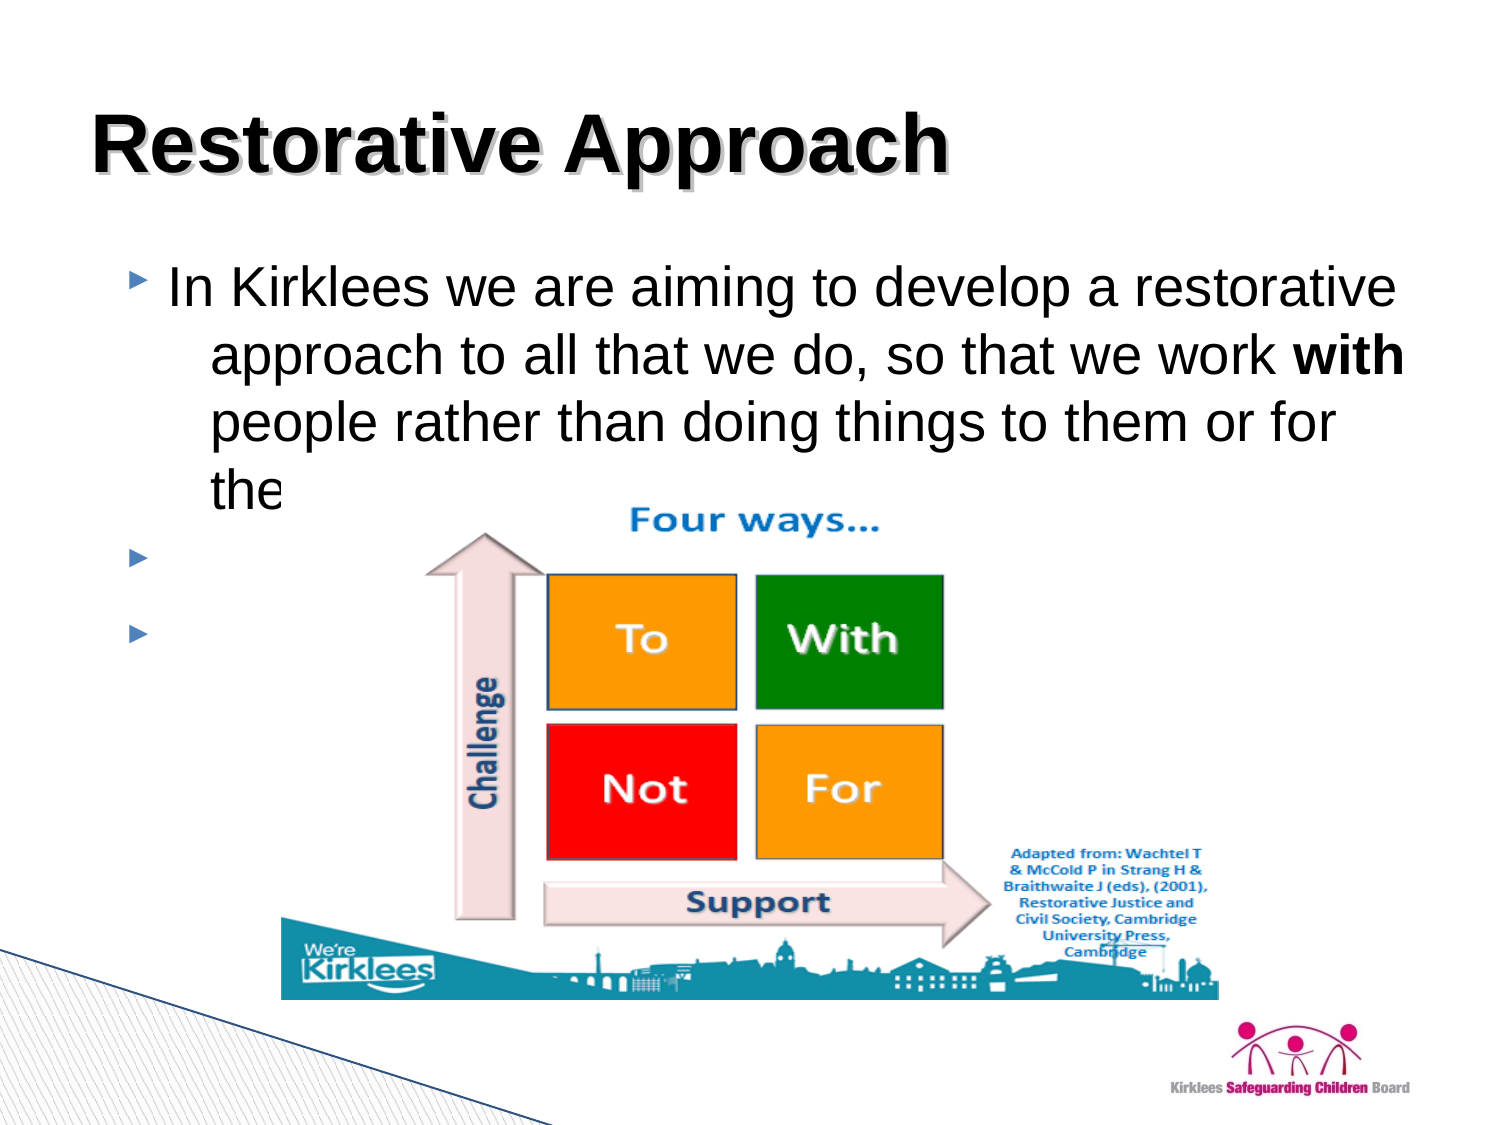

Restorative Approach
# In Kirklees we are aiming to develop a restorative approach to all that we do, so that we work with people rather than doing things to them or for them.